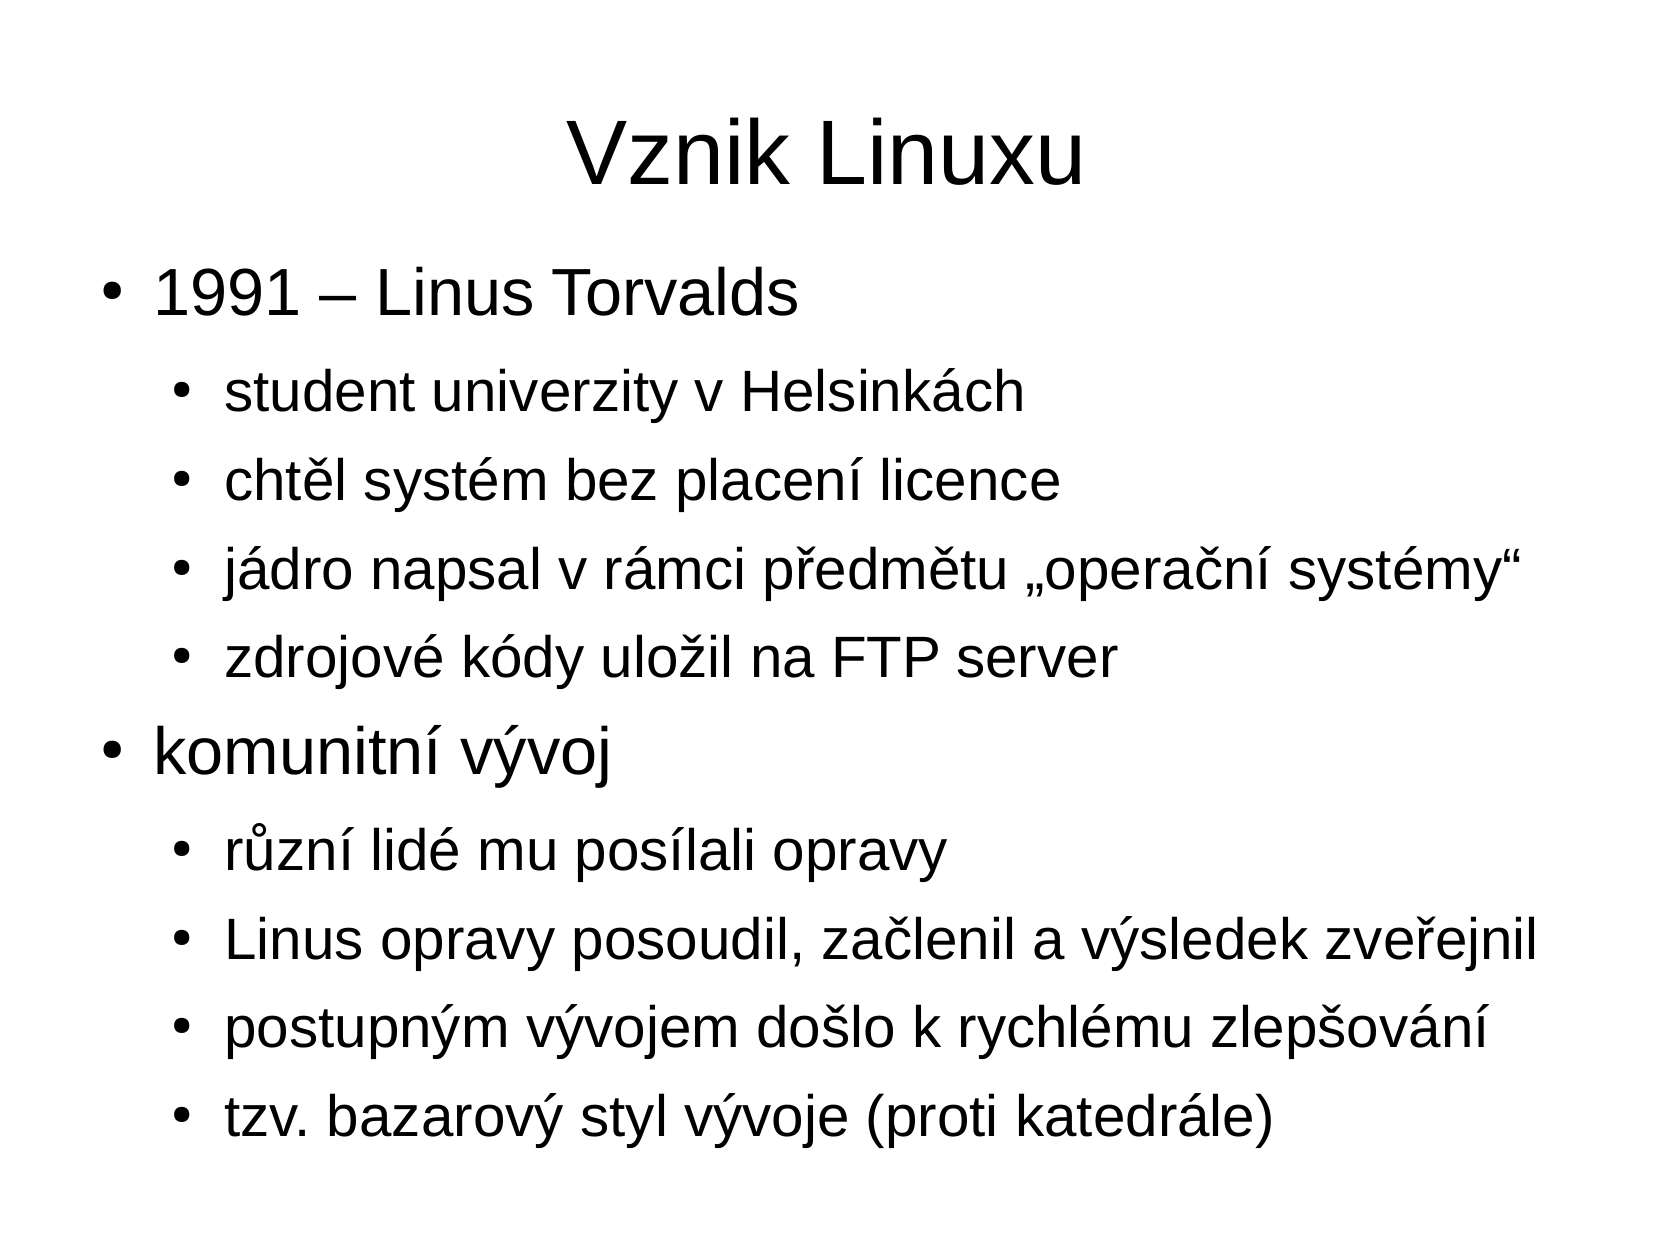

# Vznik Linuxu
1991 – Linus Torvalds
student univerzity v Helsinkách
chtěl systém bez placení licence
jádro napsal v rámci předmětu „operační systémy“
zdrojové kódy uložil na FTP server
komunitní vývoj
různí lidé mu posílali opravy
Linus opravy posoudil, začlenil a výsledek zveřejnil
postupným vývojem došlo k rychlému zlepšování
tzv. bazarový styl vývoje (proti katedrále)